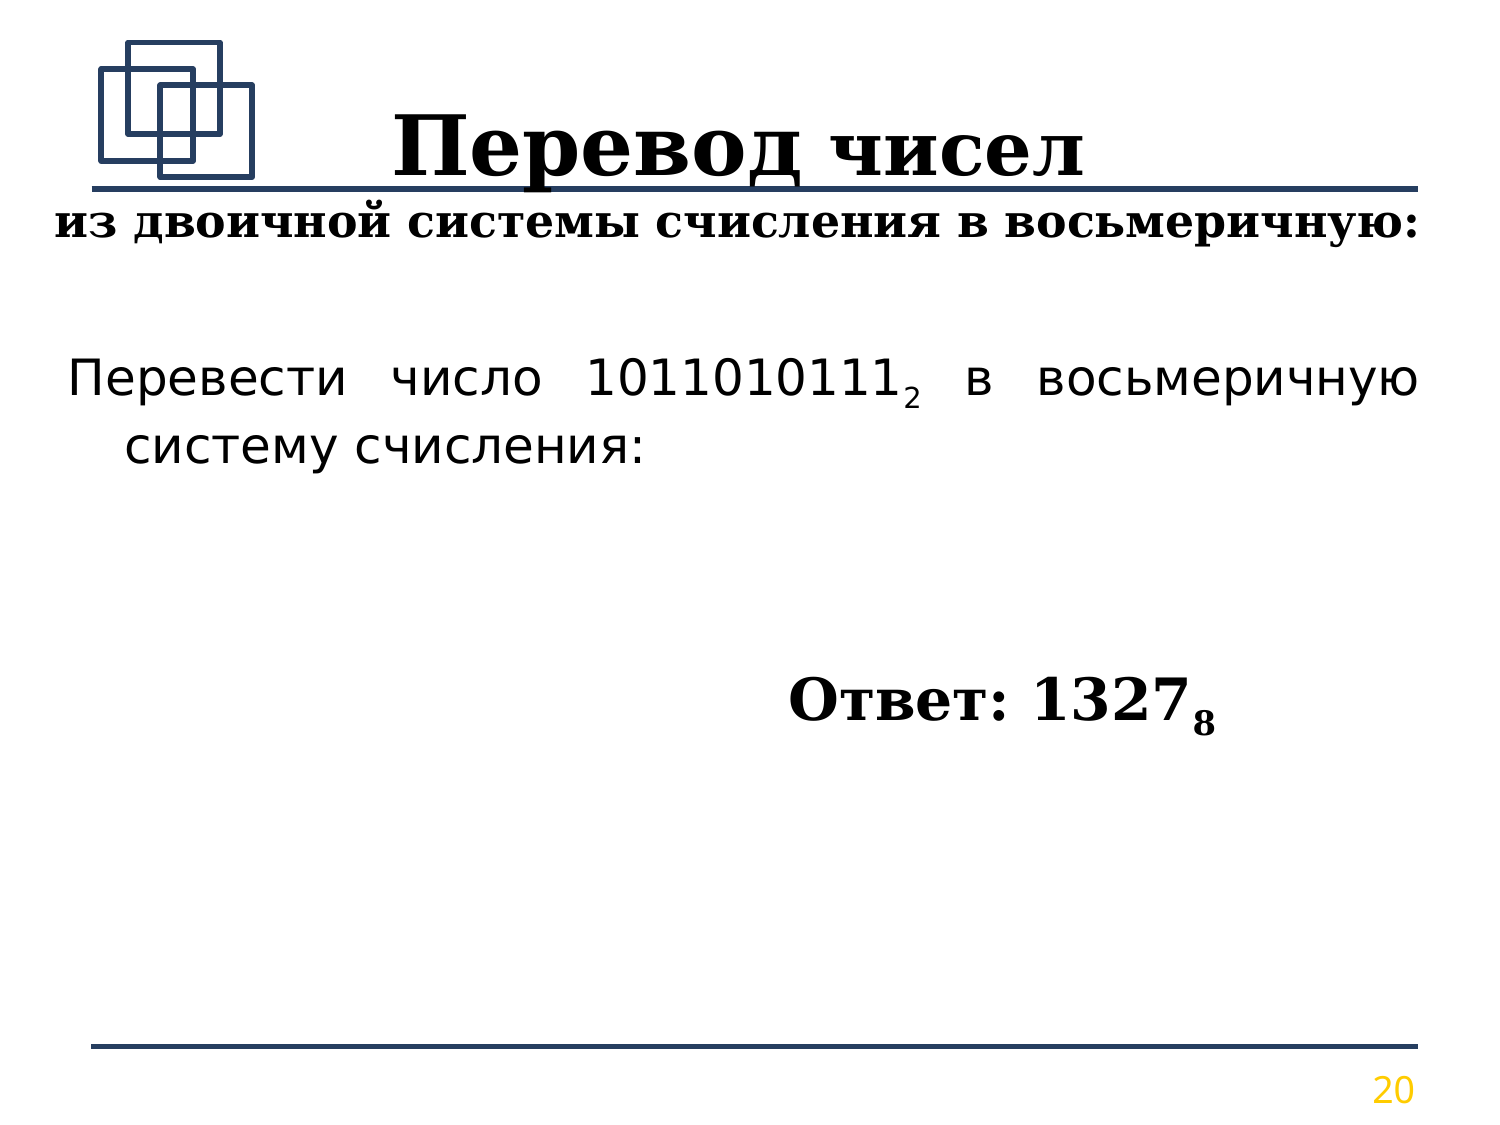

# Перевод чисел из двоичной системы счисления в восьмеричную:
Перевести число 10110101112 в восьмеричную систему счисления:
Ответ: 13278